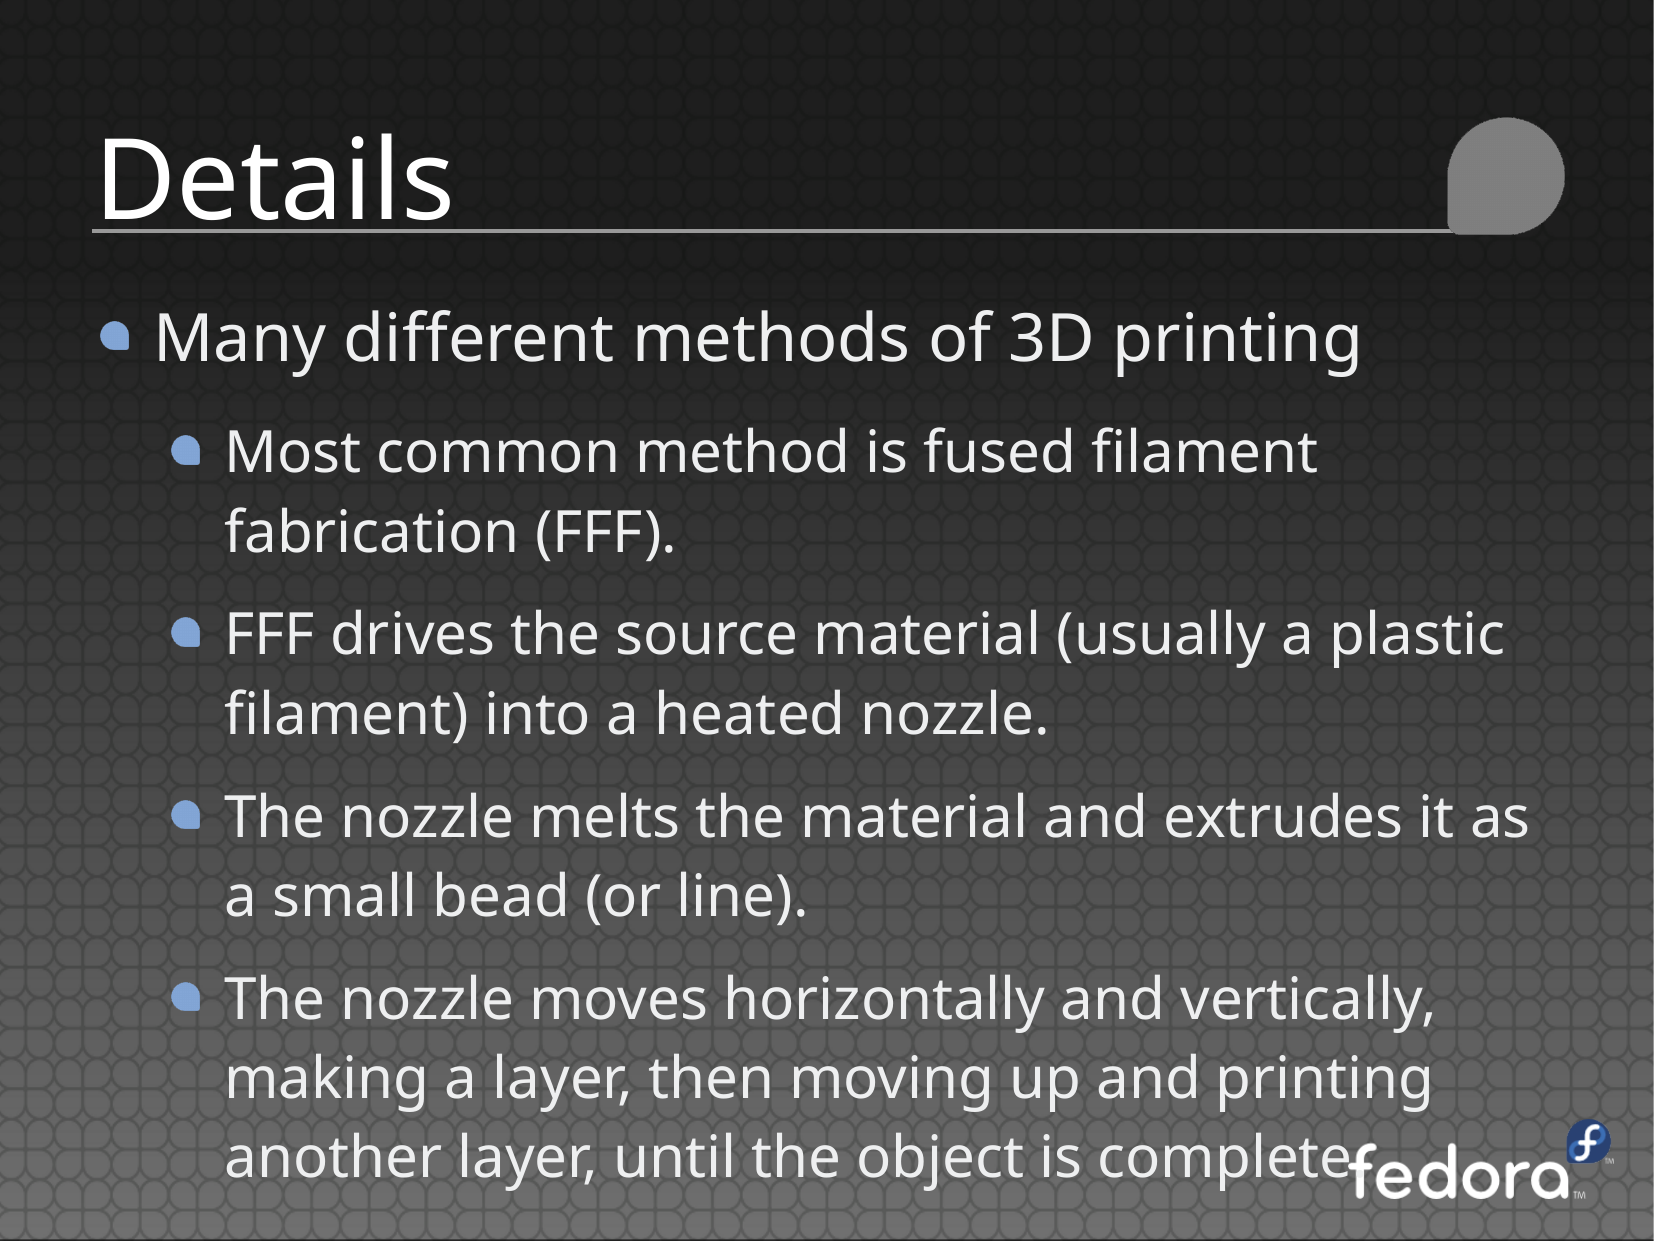

Details
# Many different methods of 3D printing
Most common method is fused filament fabrication (FFF).
FFF drives the source material (usually a plastic filament) into a heated nozzle.
The nozzle melts the material and extrudes it as a small bead (or line).
The nozzle moves horizontally and vertically, making a layer, then moving up and printing another layer, until the object is complete.